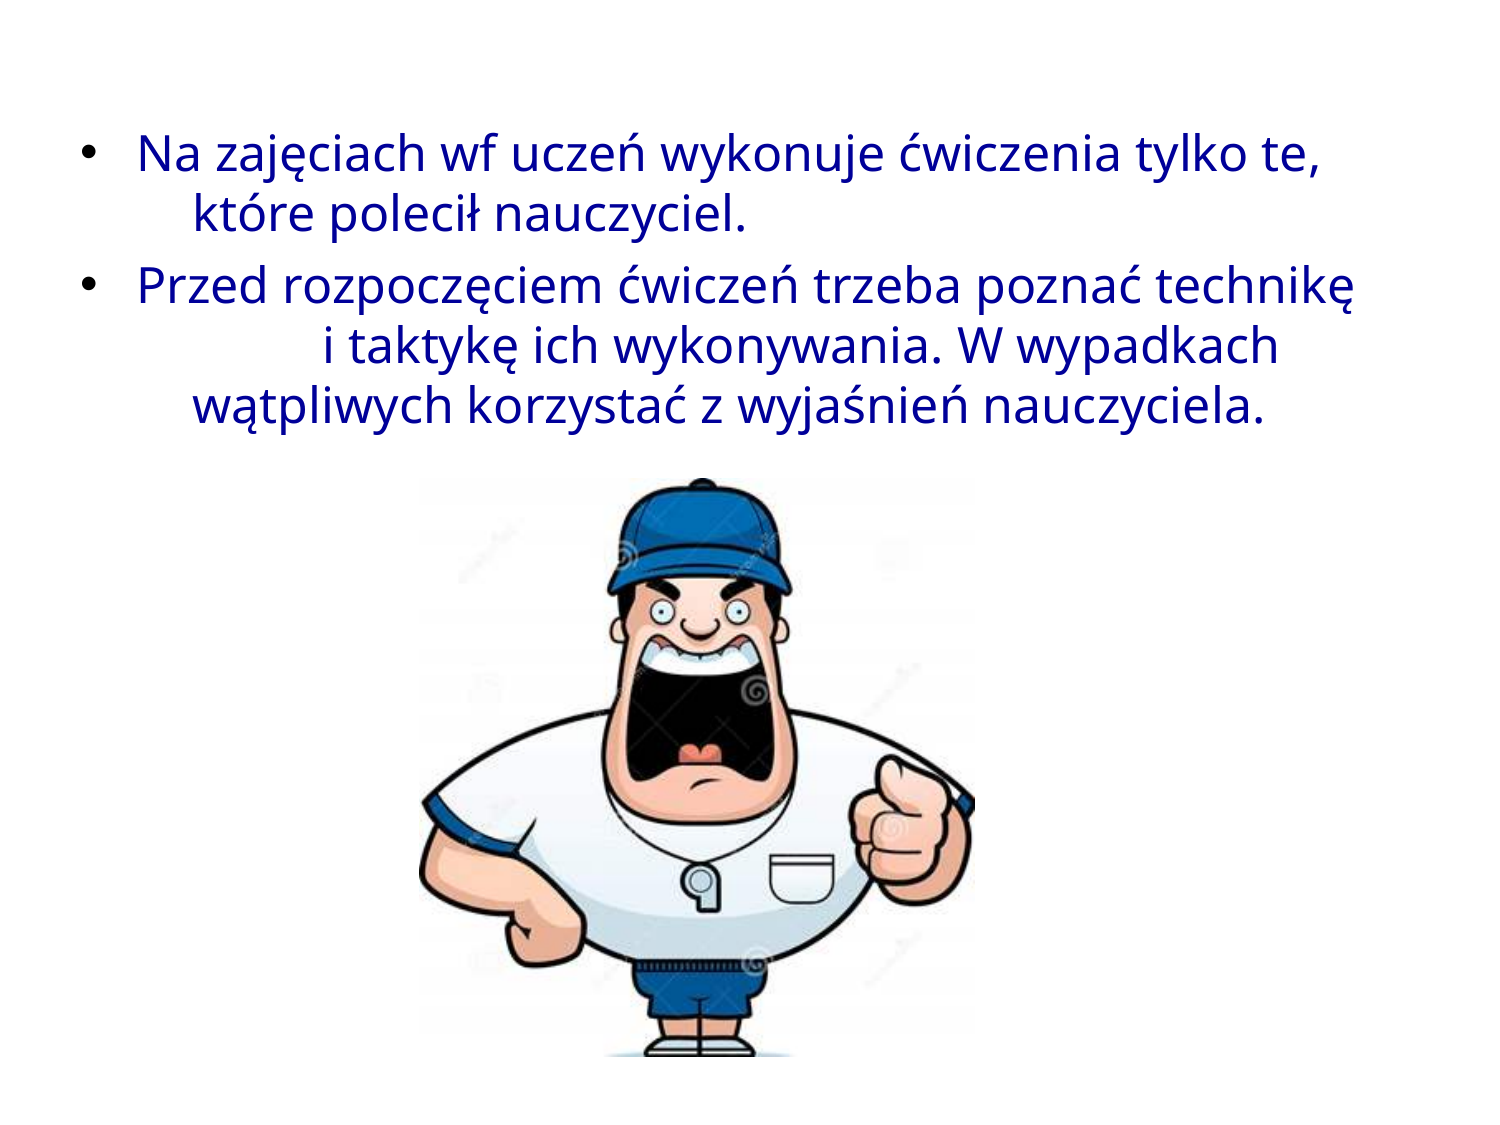

#
Na zajęciach wf uczeń wykonuje ćwiczenia tylko te, które polecił nauczyciel.
Przed rozpoczęciem ćwiczeń trzeba poznać technikę i taktykę ich wykonywania. W wypadkach wątpliwych korzystać z wyjaśnień nauczyciela.